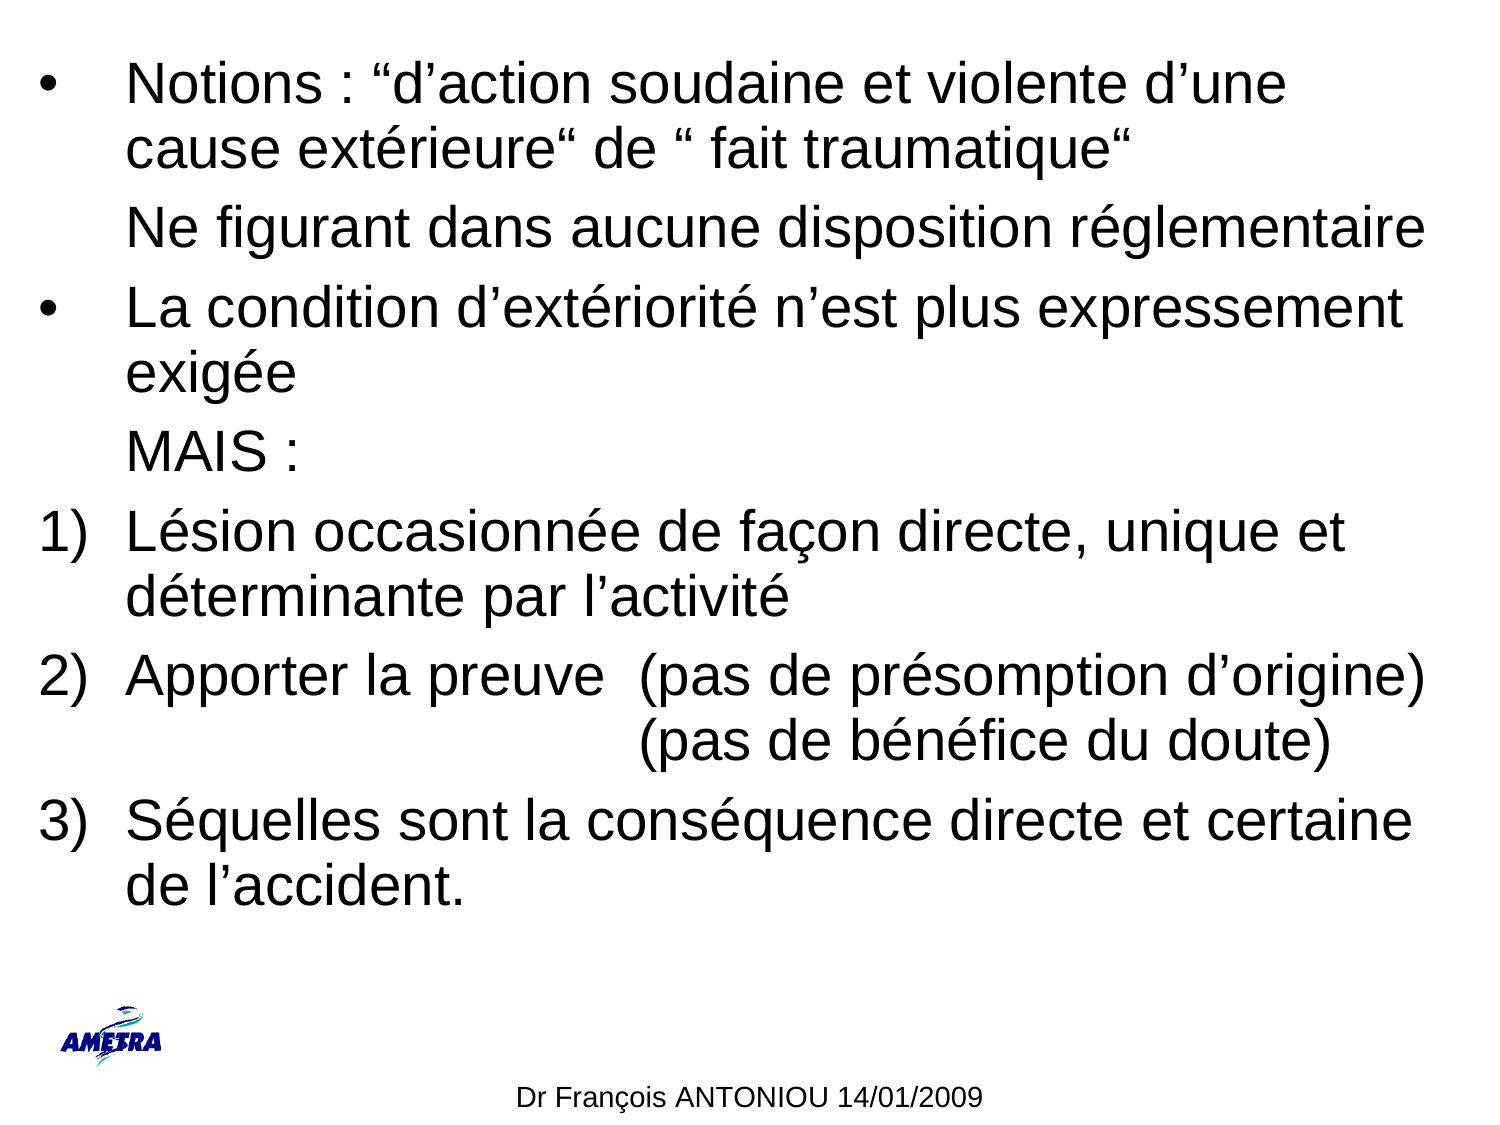

# Notions : “d’action soudaine et violente d’une cause extérieure“ de “ fait traumatique“
	Ne figurant dans aucune disposition réglementaire
La condition d’extériorité n’est plus expressement exigée
	MAIS :
Lésion occasionnée de façon directe, unique et déterminante par l’activité
Apporter la preuve (pas de présomption d’origine) 				(pas de bénéfice du doute)
Séquelles sont la conséquence directe et certaine de l’accident.
Dr François ANTONIOU 14/01/2009